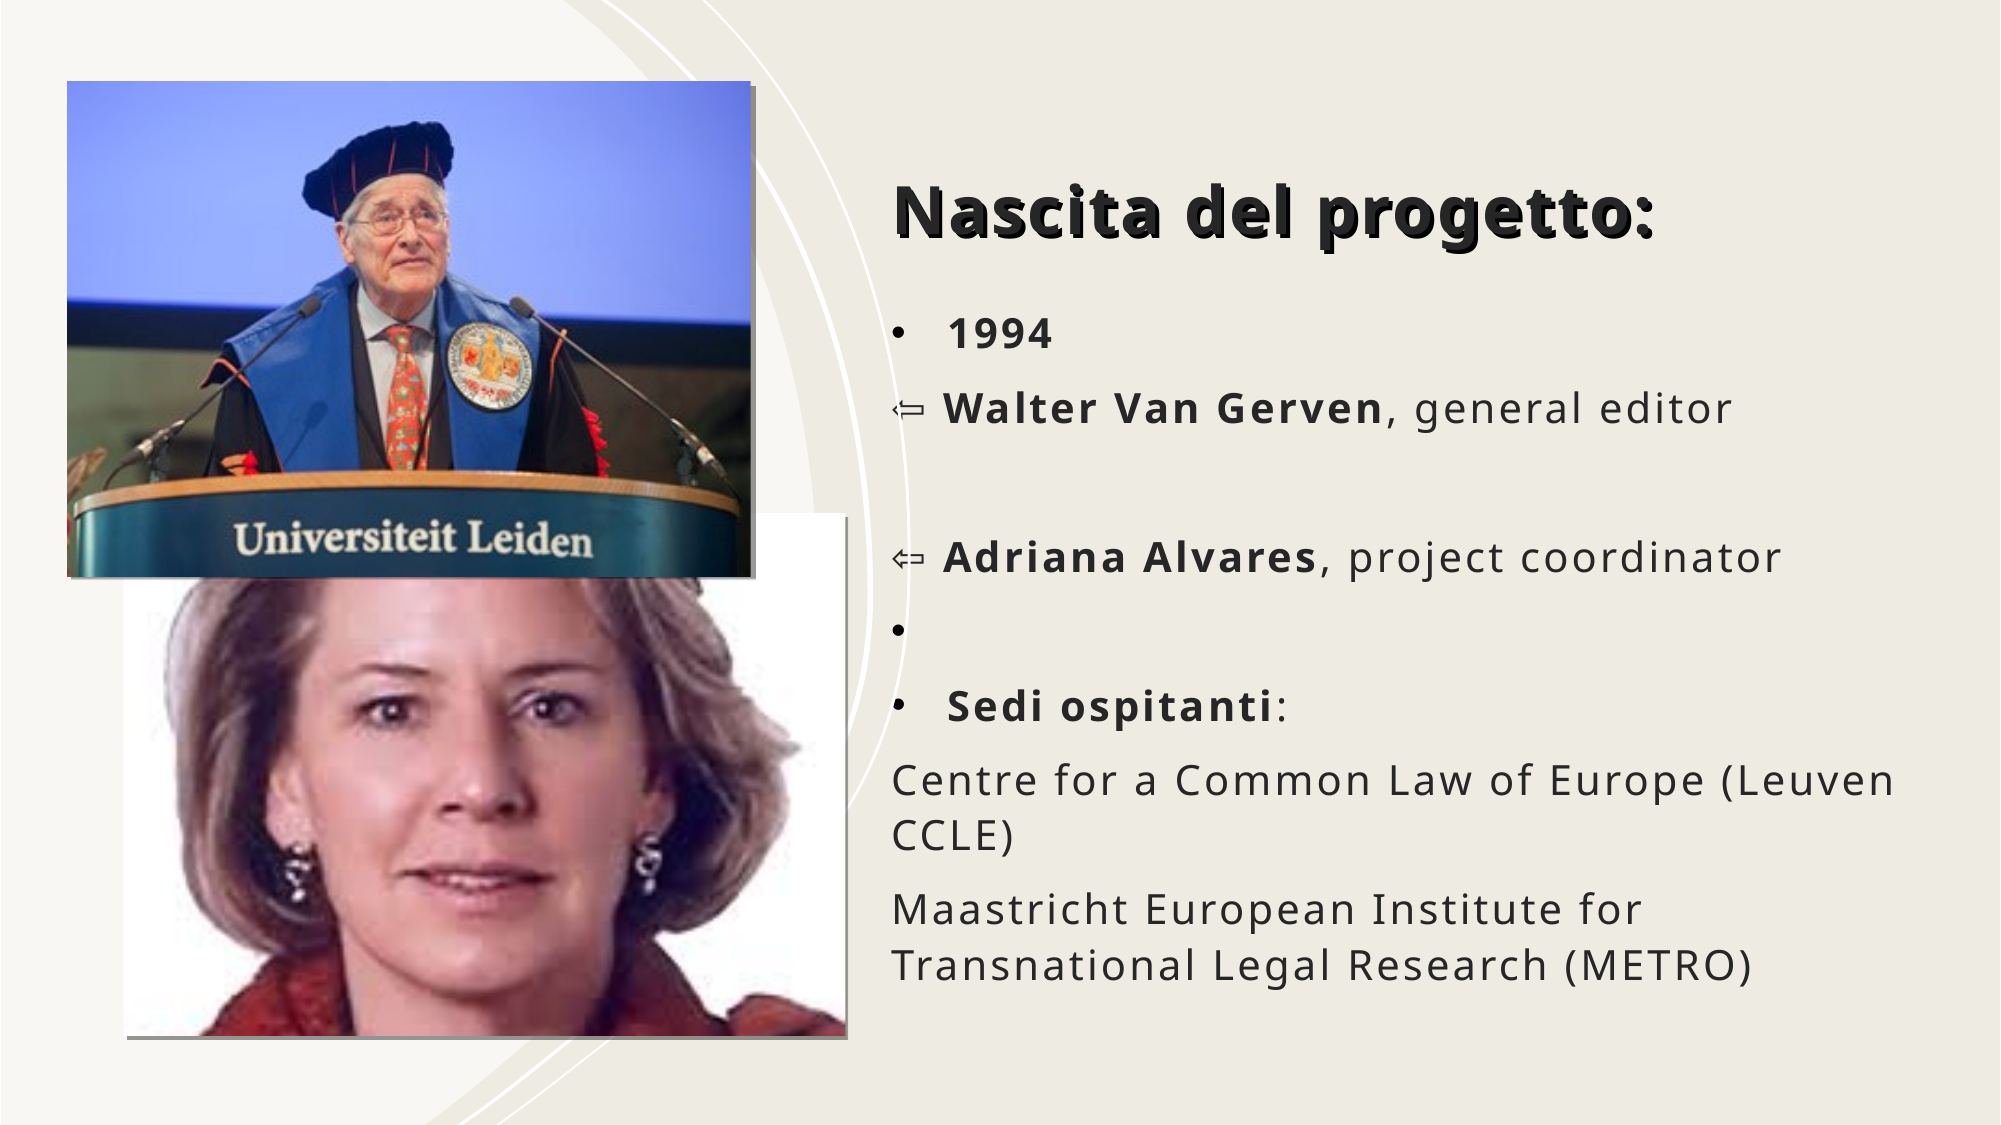

# Nascita del progetto:
1994
⇦ Walter Van Gerven, general editor
⇦ Adriana Alvares, project coordinator
Sedi ospitanti:
Centre for a Common Law of Europe (Leuven CCLE)
Maastricht European Institute for Transnational Legal Research (METRO)